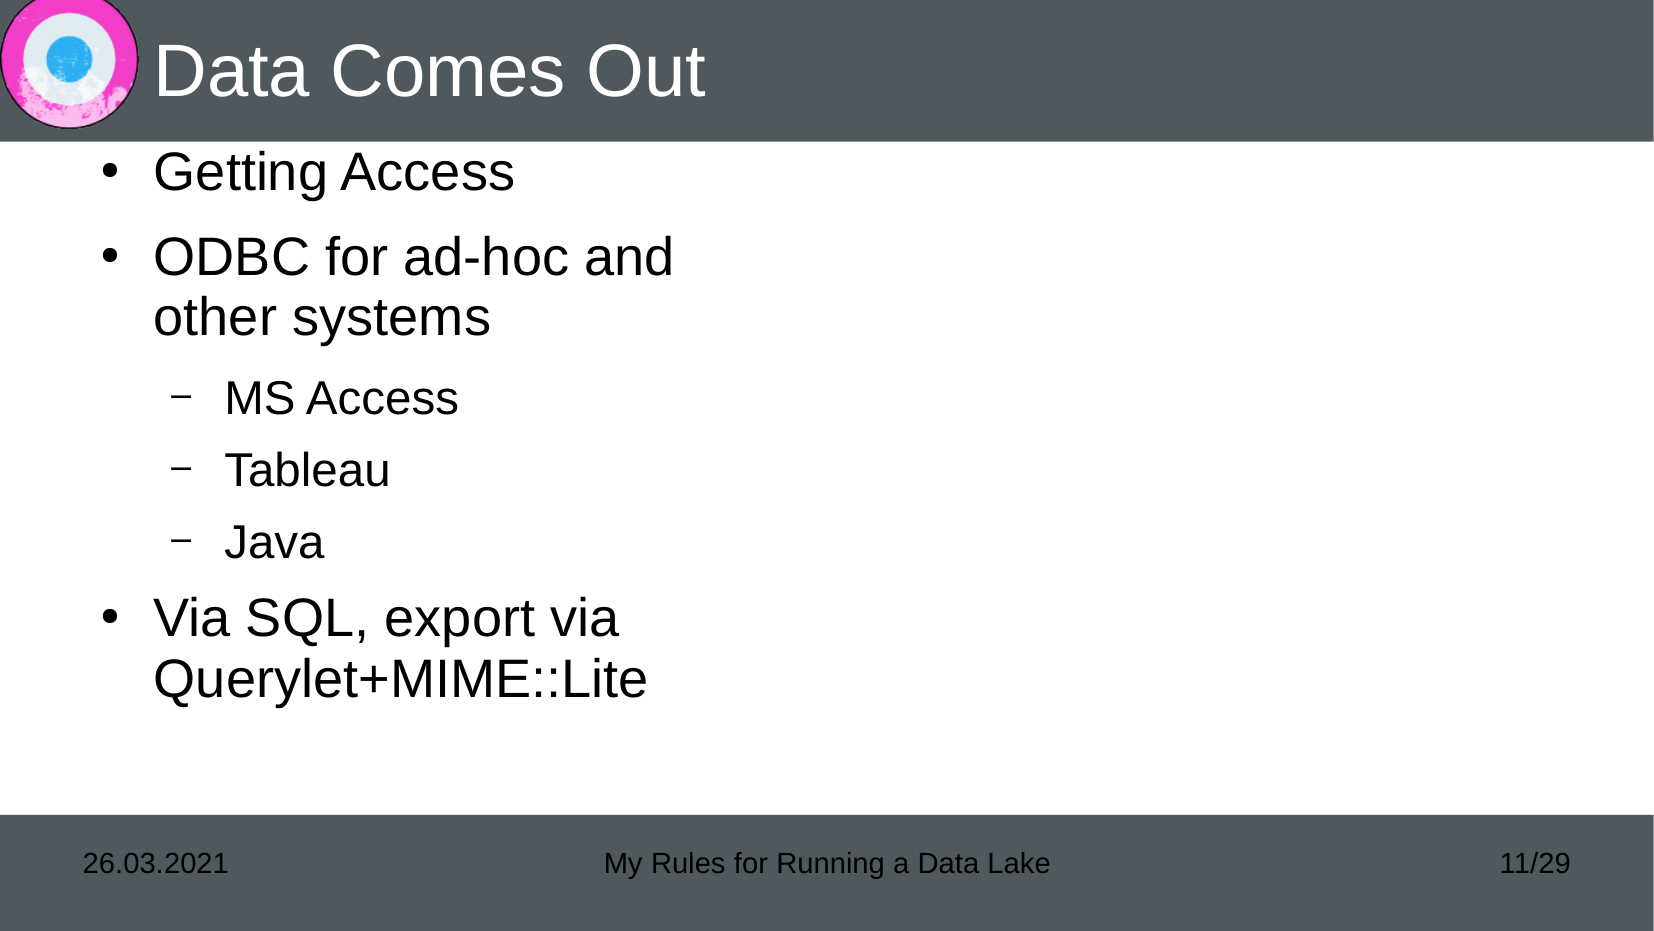

# Data Comes Out
Getting Access
ODBC for ad-hoc and other systems
MS Access
Tableau
Java
Via SQL, export via Querylet+MIME::Lite
08. März 2019
11